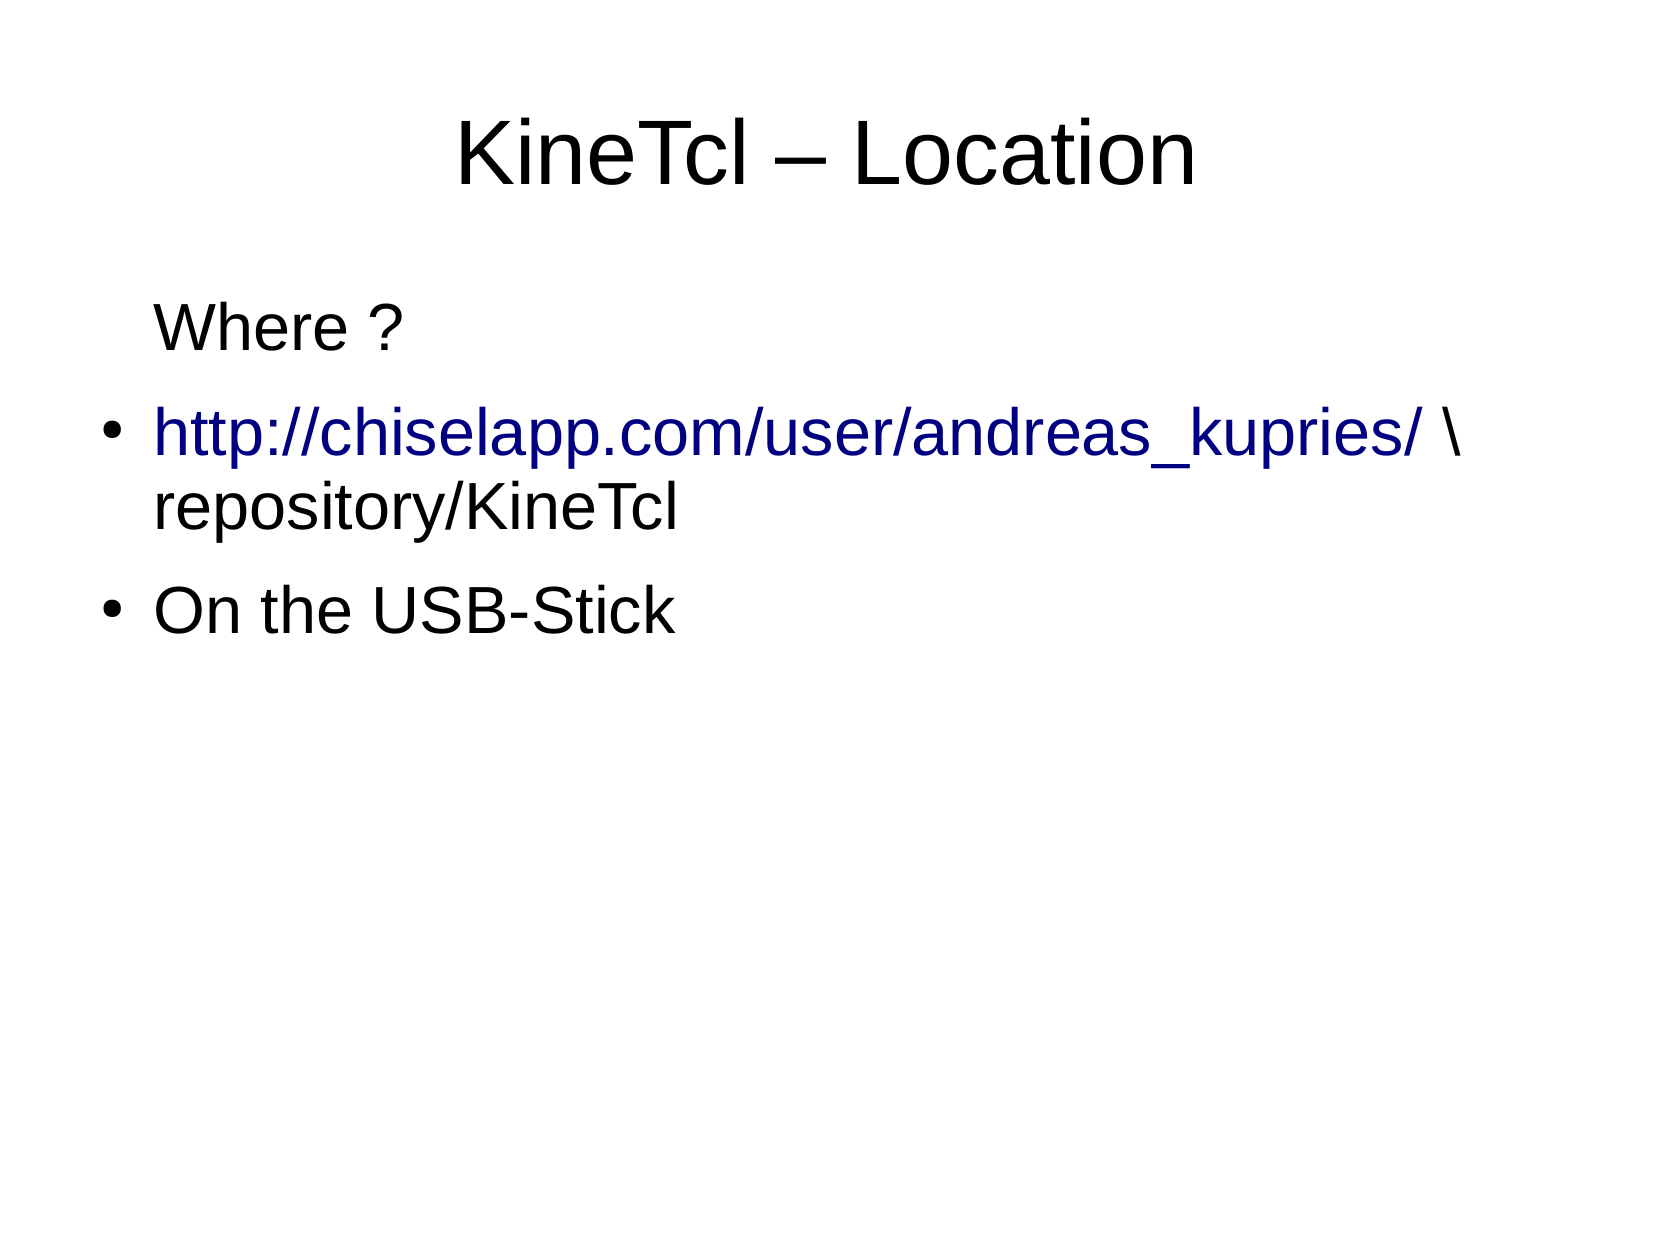

# KineTcl – Location
Where ?
http://chiselapp.com/user/andreas_kupries/ \ repository/KineTcl
On the USB-Stick